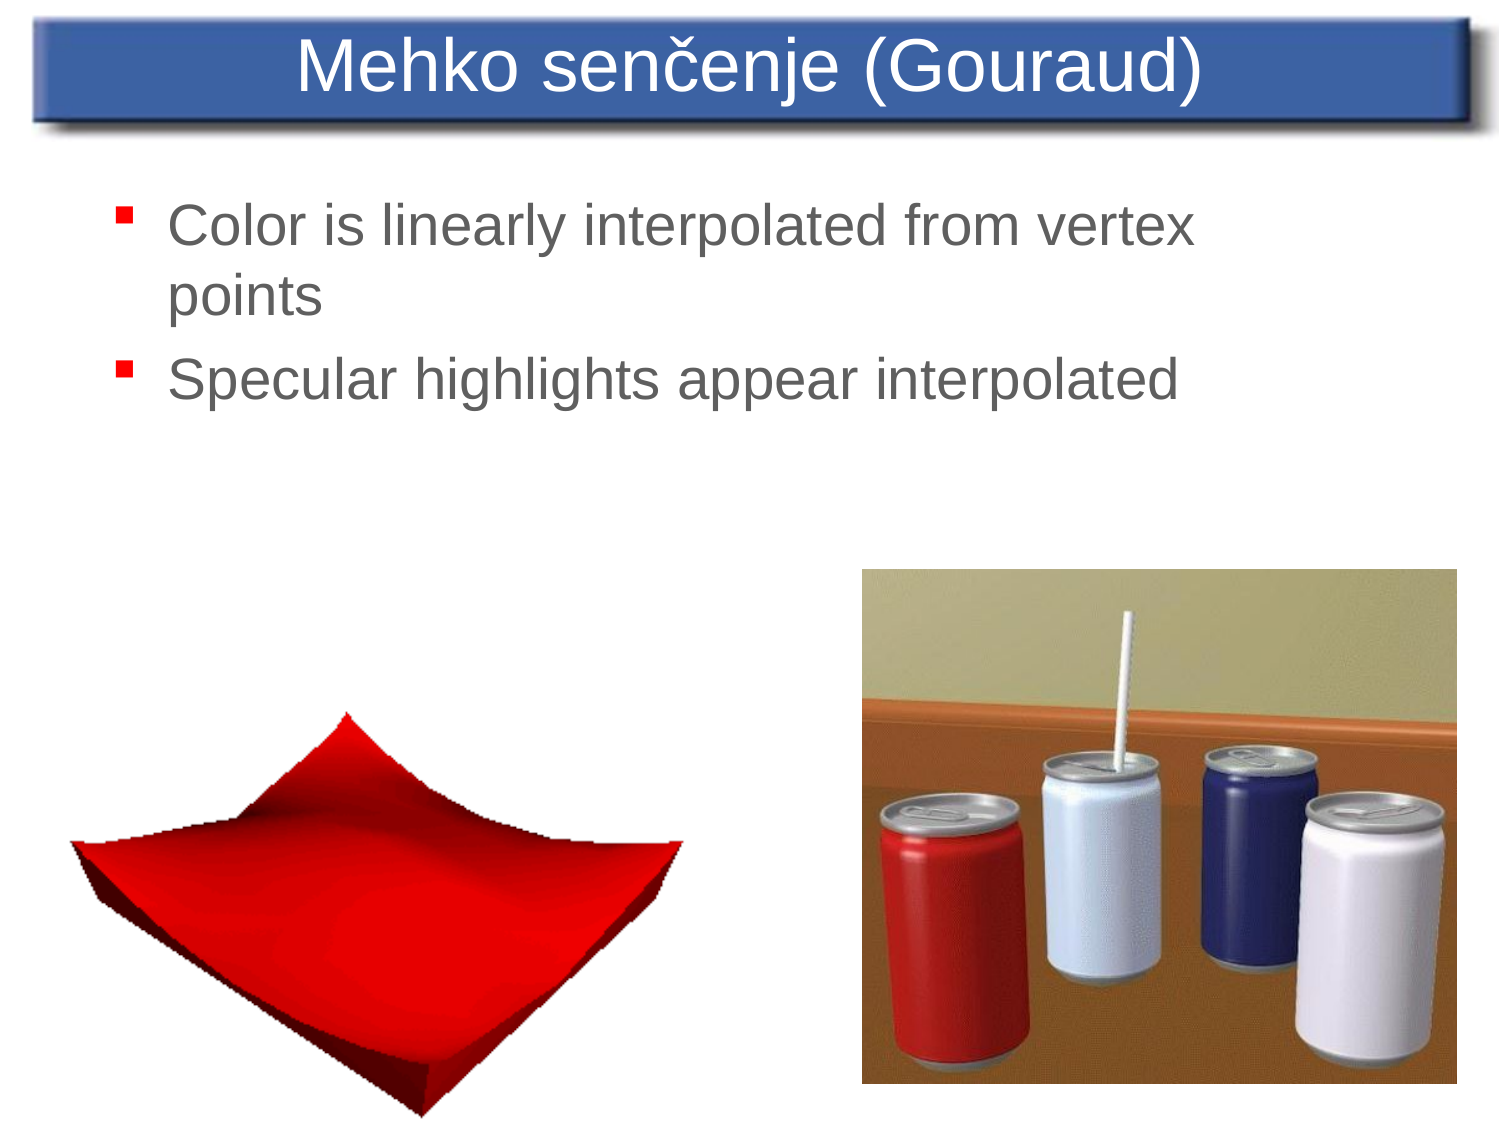

# Mehko senčenje (Gouraud)
Color is linearly interpolated from vertex points
Specular highlights appear interpolated